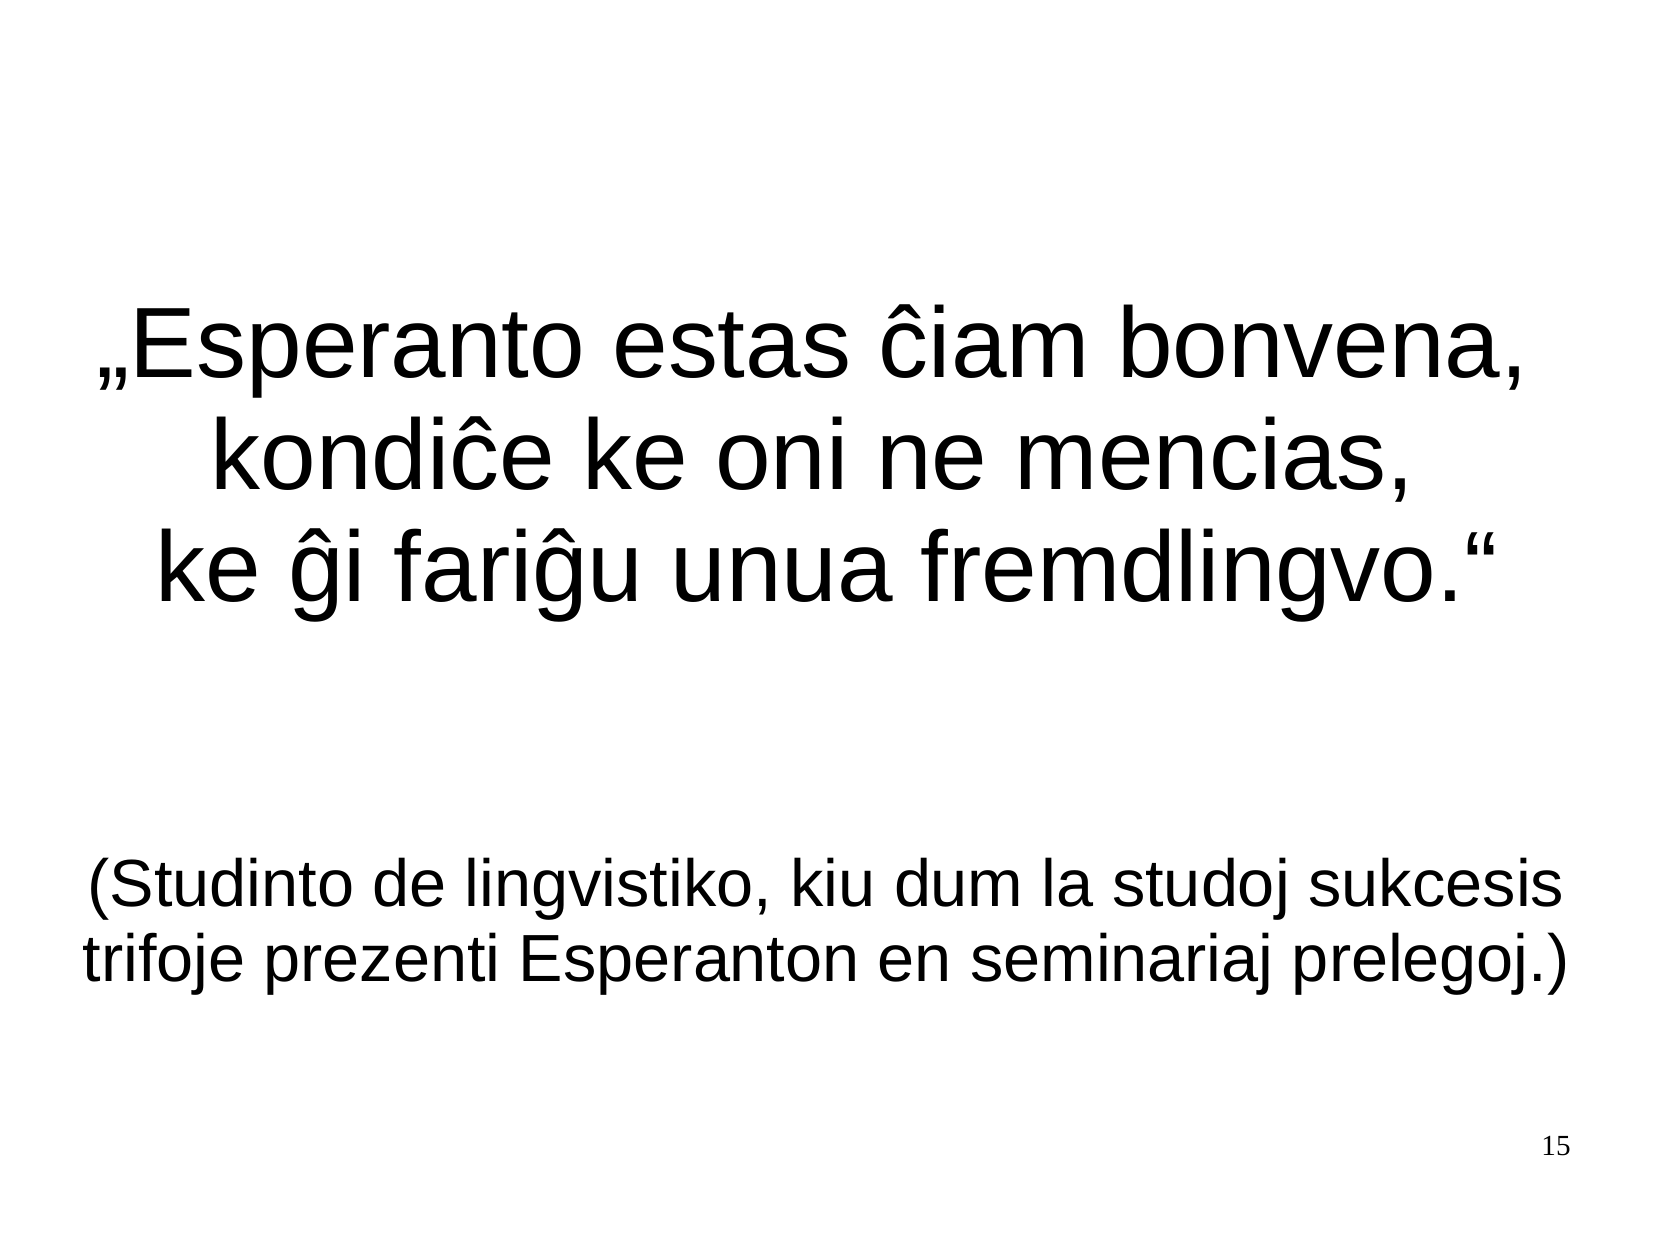

# „Esperanto estas ĉiam bonvena, kondiĉe ke oni ne mencias, ke ĝi fariĝu unua fremdlingvo.“
(Studinto de lingvistiko, kiu dum la studoj sukcesis trifoje prezenti Esperanton en seminariaj prelegoj.)
15